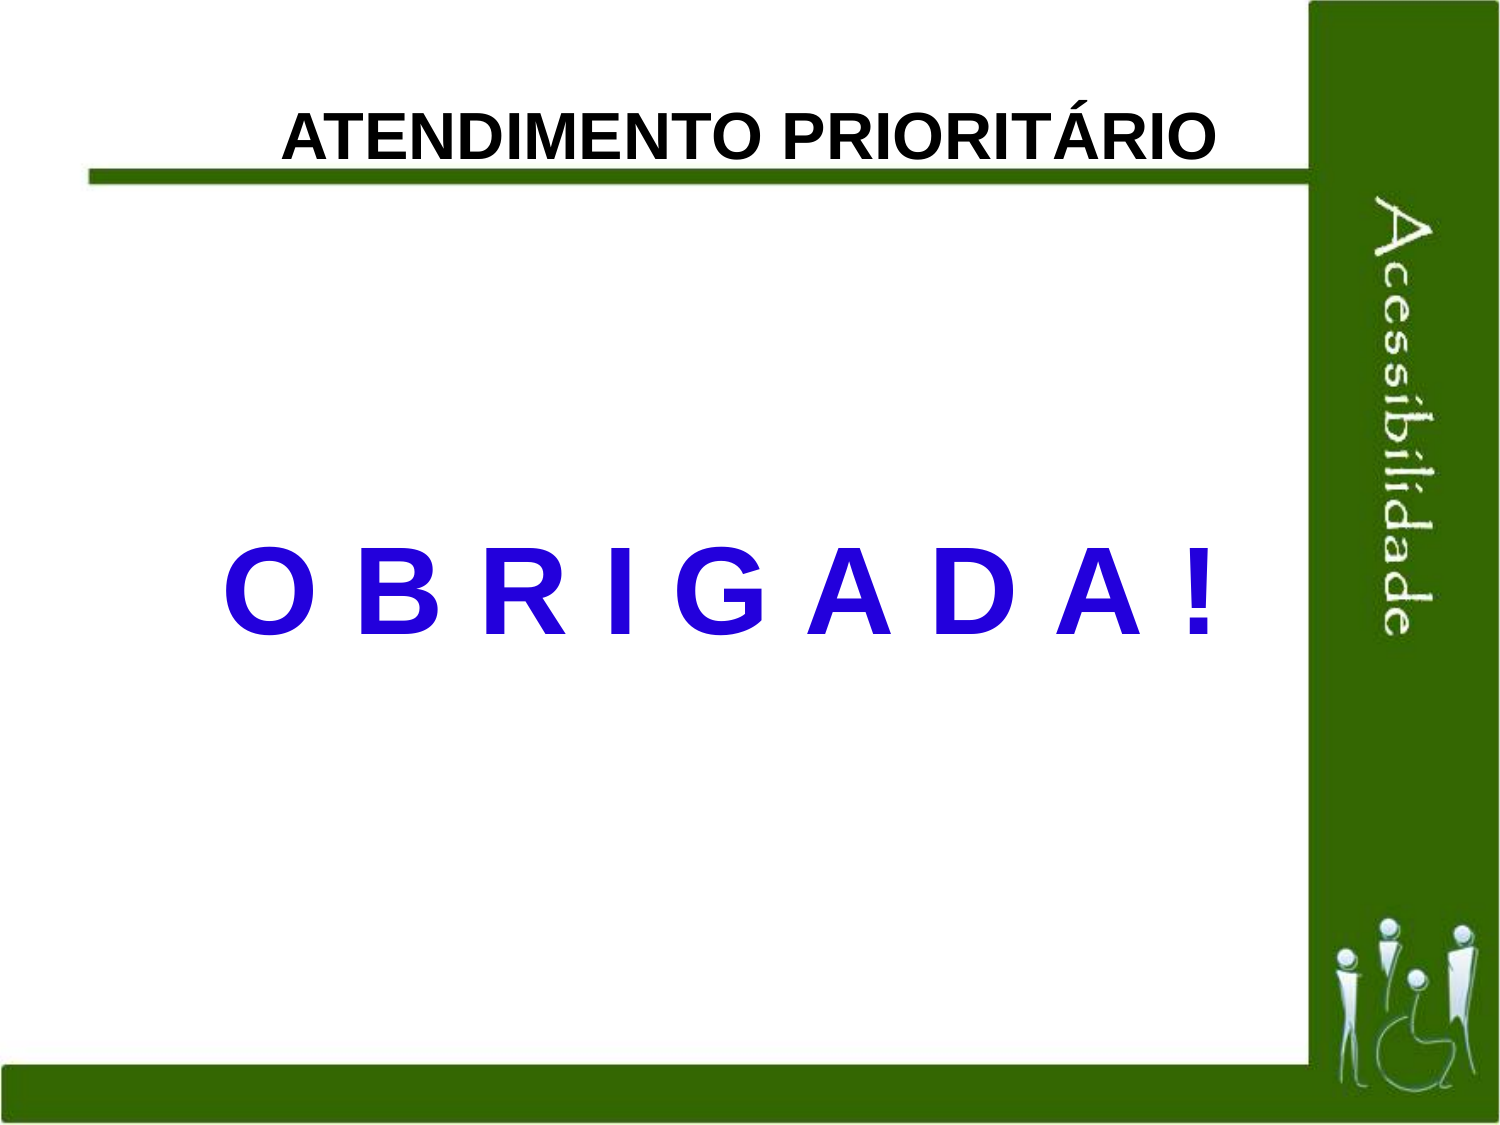

# ATENDIMENTO PRIORITÁRIO
O B R I G A D A !